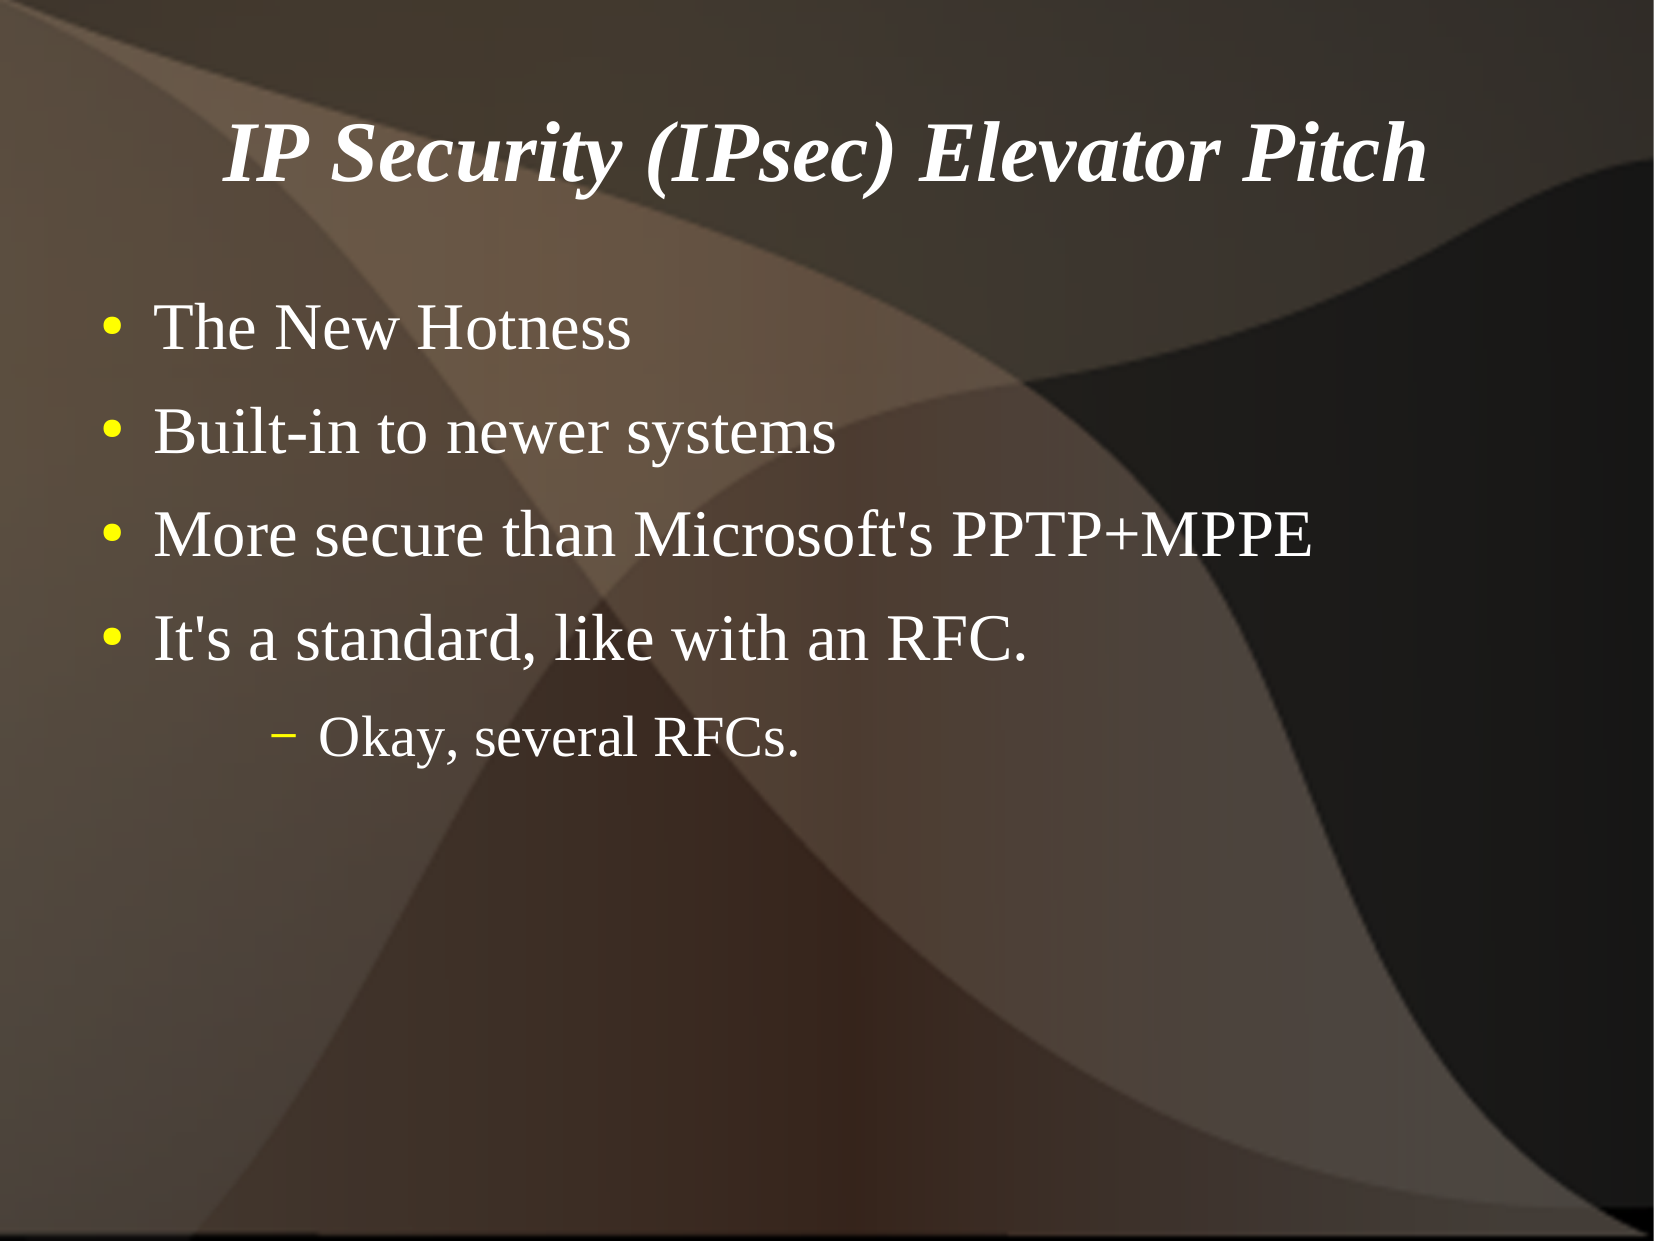

# IP Security (IPsec) Elevator Pitch
The New Hotness
Built-in to newer systems
More secure than Microsoft's PPTP+MPPE
It's a standard, like with an RFC.
Okay, several RFCs.